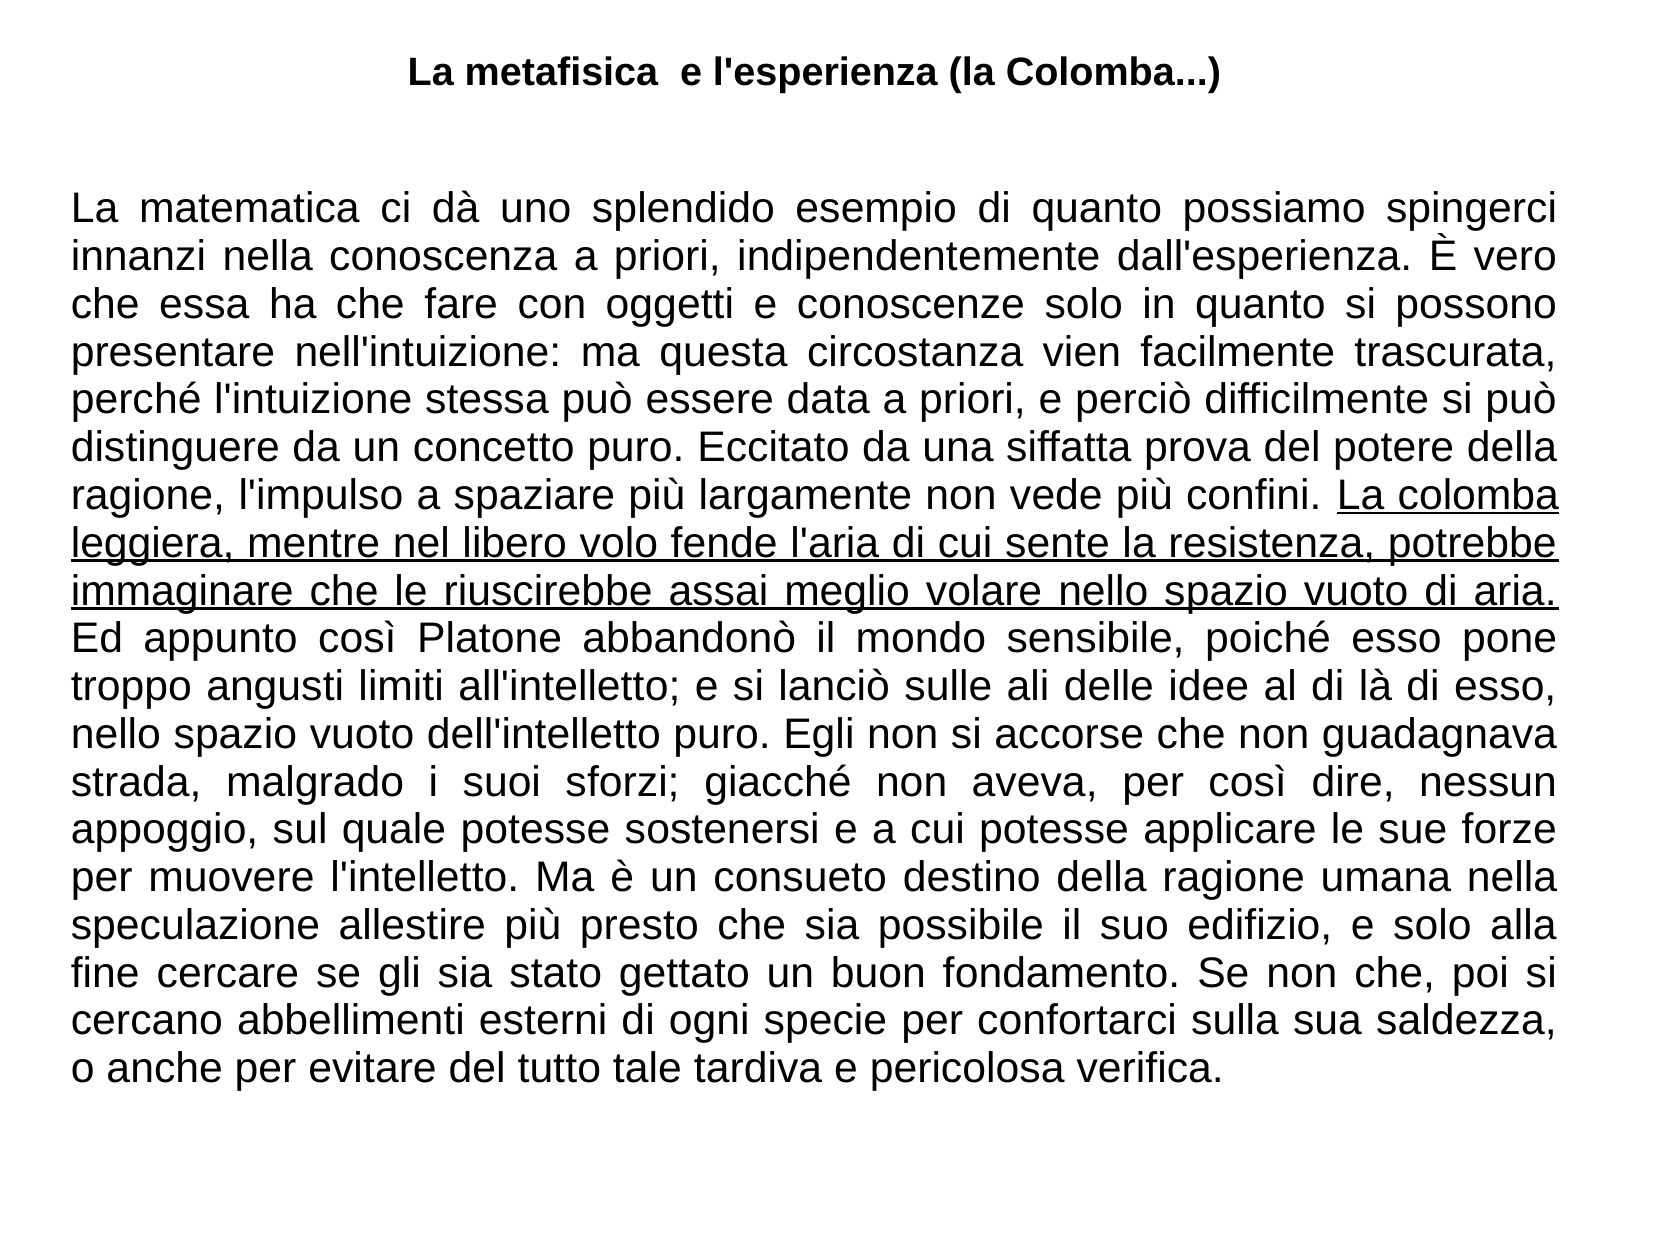

La metafisica e l'esperienza (la Colomba...)
La matematica ci dà uno splendido esempio di quanto possiamo spingerci innanzi nella conoscenza a priori, indipendentemente dall'esperienza. È vero che essa ha che fare con oggetti e conoscenze solo in quanto si possono presentare nell'intuizione: ma questa circostanza vien facilmente trascurata, perché l'intuizione stessa può essere data a priori, e perciò difficilmente si può distinguere da un concetto puro. Eccitato da una siffatta prova del potere della ragione, l'impulso a spaziare più largamente non vede più confini. La colomba leggiera, mentre nel libero volo fende l'aria di cui sente la resistenza, potrebbe immaginare che le riuscirebbe assai meglio volare nello spazio vuoto di aria. Ed appunto così Platone abbandonò il mondo sensibile, poiché esso pone troppo angusti limiti all'intelletto; e si lanciò sulle ali delle idee al di là di esso, nello spazio vuoto dell'intelletto puro. Egli non si accorse che non guadagnava strada, malgrado i suoi sforzi; giacché non aveva, per così dire, nessun appoggio, sul quale potesse sostenersi e a cui potesse applicare le sue forze per muovere l'intelletto. Ma è un consueto destino della ragione umana nella speculazione allestire più presto che sia possibile il suo edifizio, e solo alla fine cercare se gli sia stato gettato un buon fondamento. Se non che, poi si cercano abbellimenti esterni di ogni specie per confortarci sulla sua saldezza, o anche per evitare del tutto tale tardiva e pericolosa verifica.
#